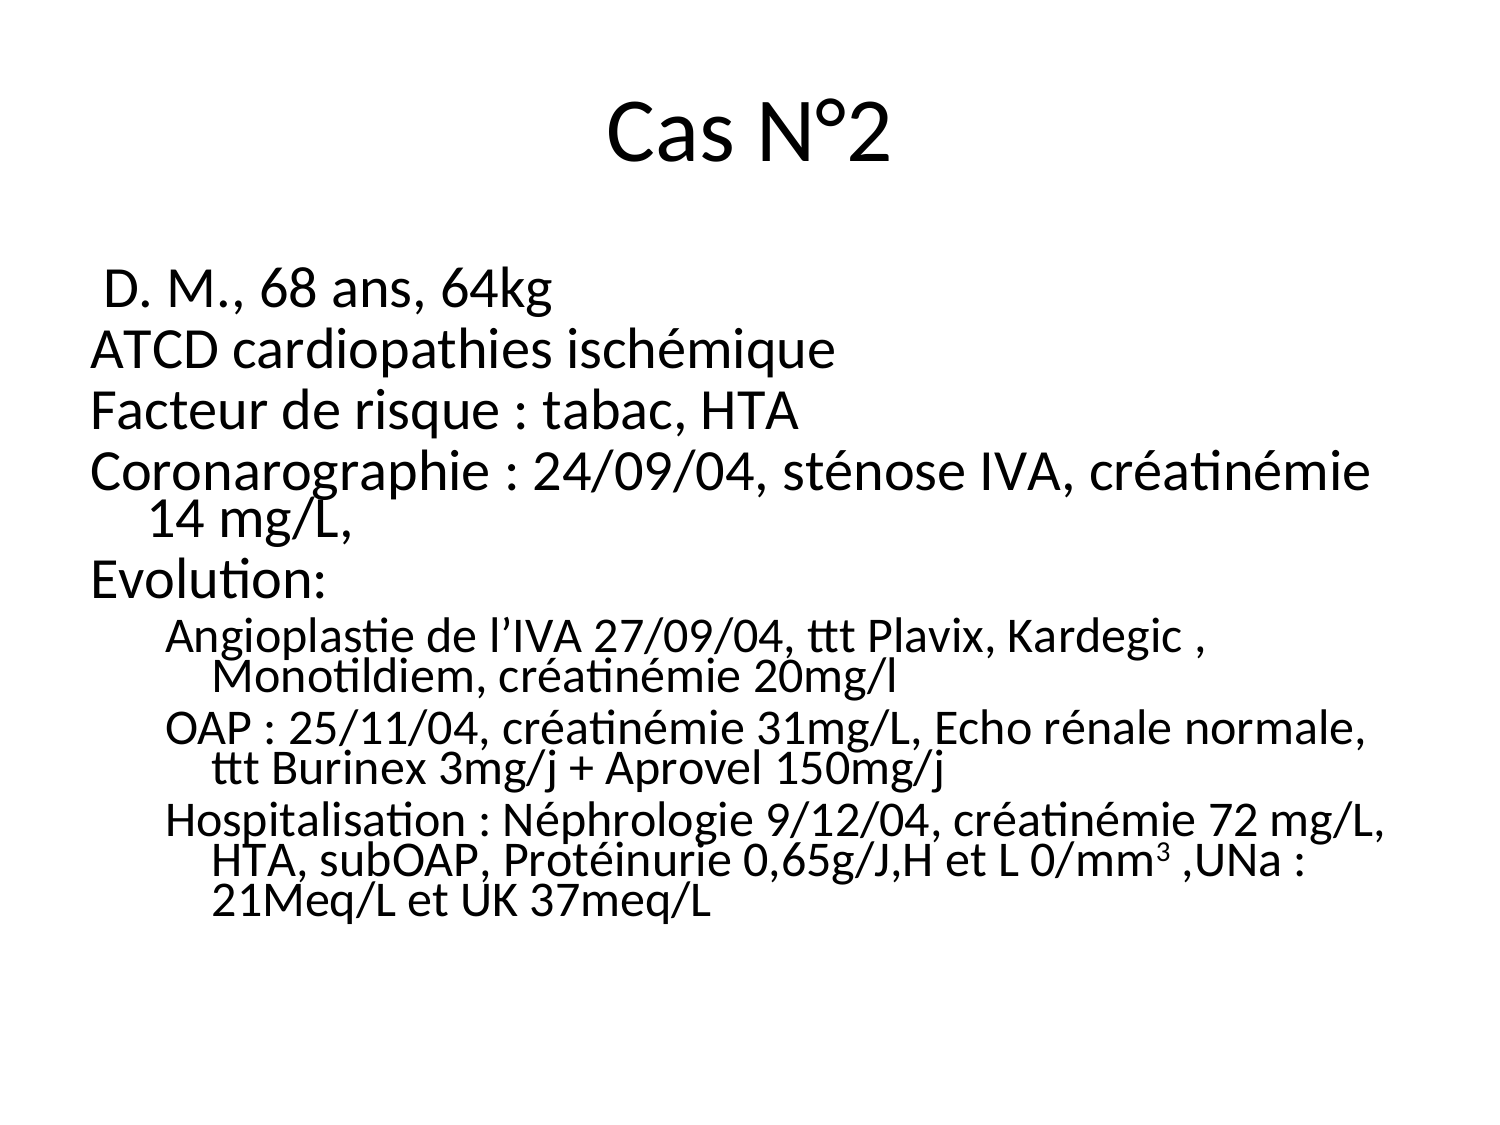

# Cas N°2
 D. M., 68 ans, 64kg
ATCD cardiopathies ischémique
Facteur de risque : tabac, HTA
Coronarographie : 24/09/04, sténose IVA, créatinémie 14 mg/L,
Evolution:
Angioplastie de l’IVA 27/09/04, ttt Plavix, Kardegic , Monotildiem, créatinémie 20mg/l
OAP : 25/11/04, créatinémie 31mg/L, Echo rénale normale, ttt Burinex 3mg/j + Aprovel 150mg/j
Hospitalisation : Néphrologie 9/12/04, créatinémie 72 mg/L, HTA, subOAP, Protéinurie 0,65g/J,H et L 0/mm3 ,UNa : 21Meq/L et UK 37meq/L